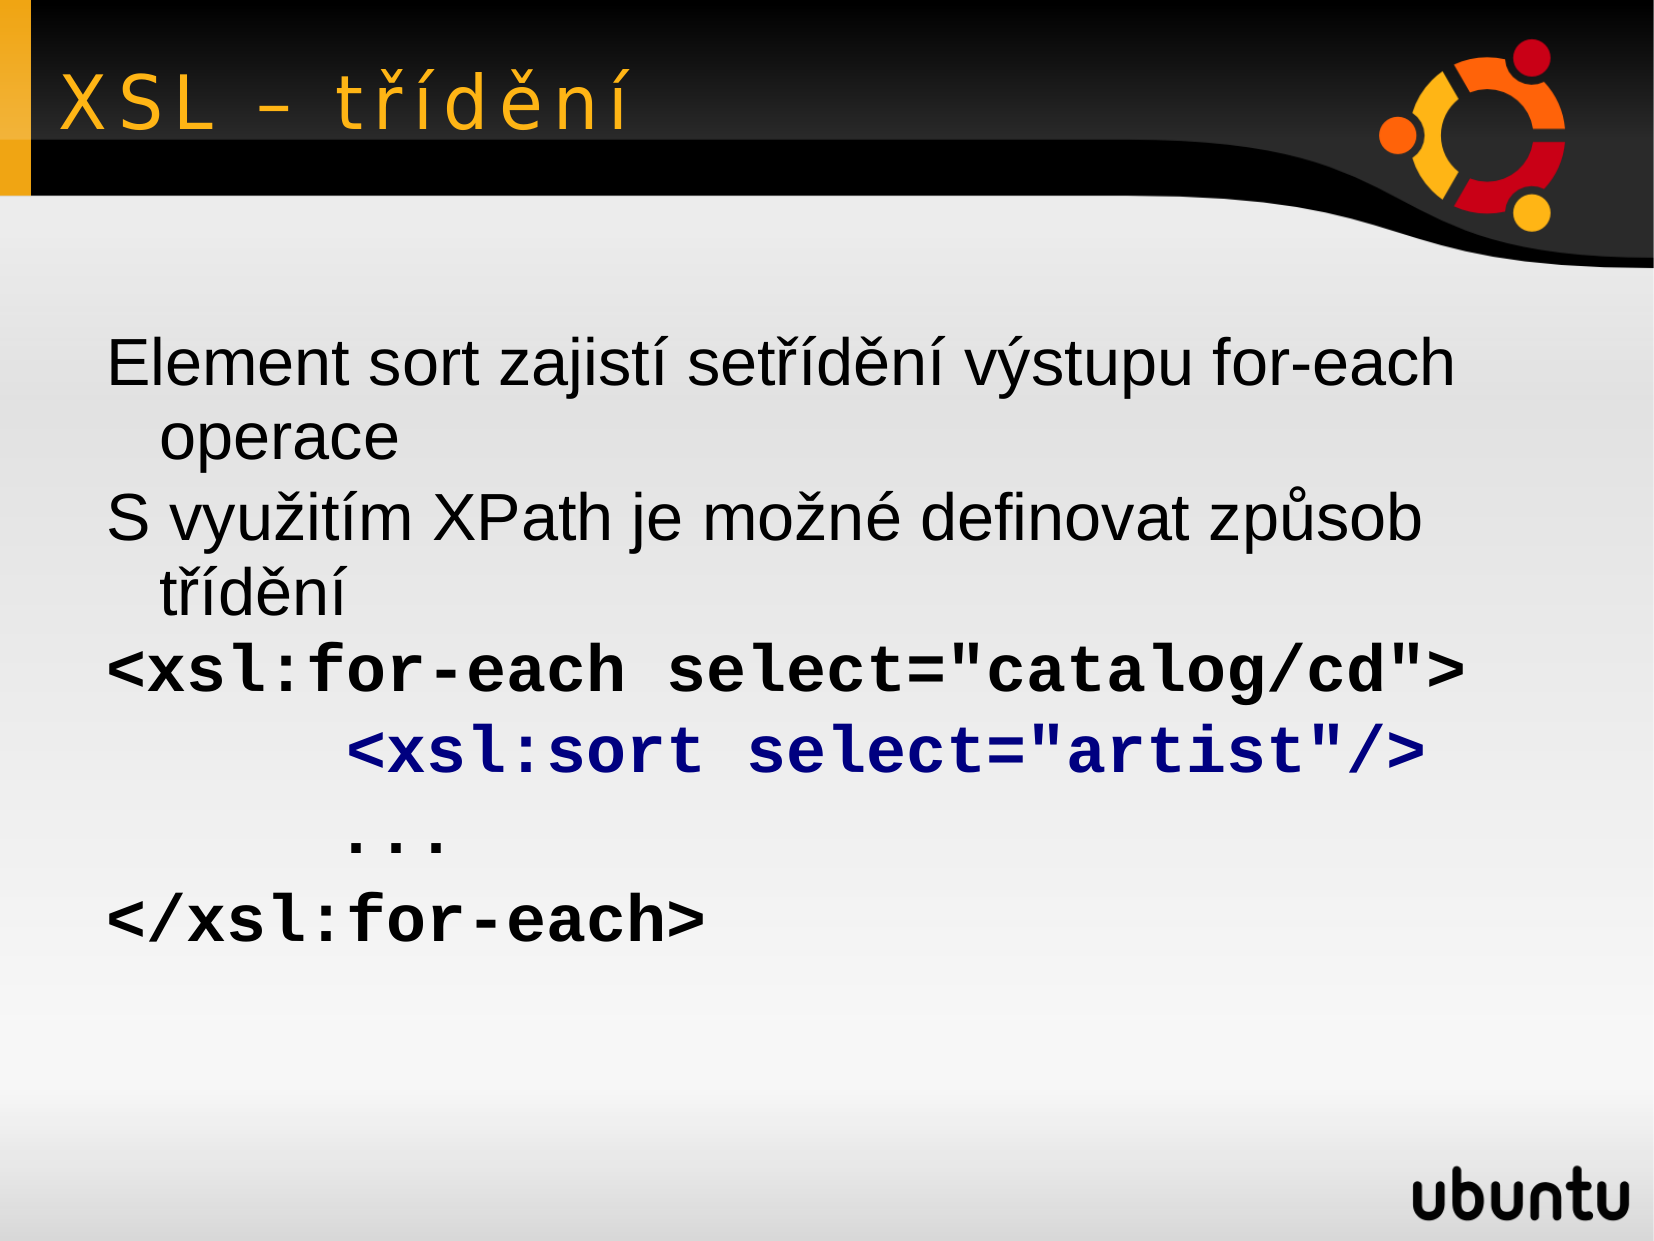

# XSL – třídění
Element sort zajistí setřídění výstupu for-each operace
S využitím XPath je možné definovat způsob třídění
<xsl:for-each select="catalog/cd">
 <xsl:sort select="artist"/>
...
</xsl:for-each>